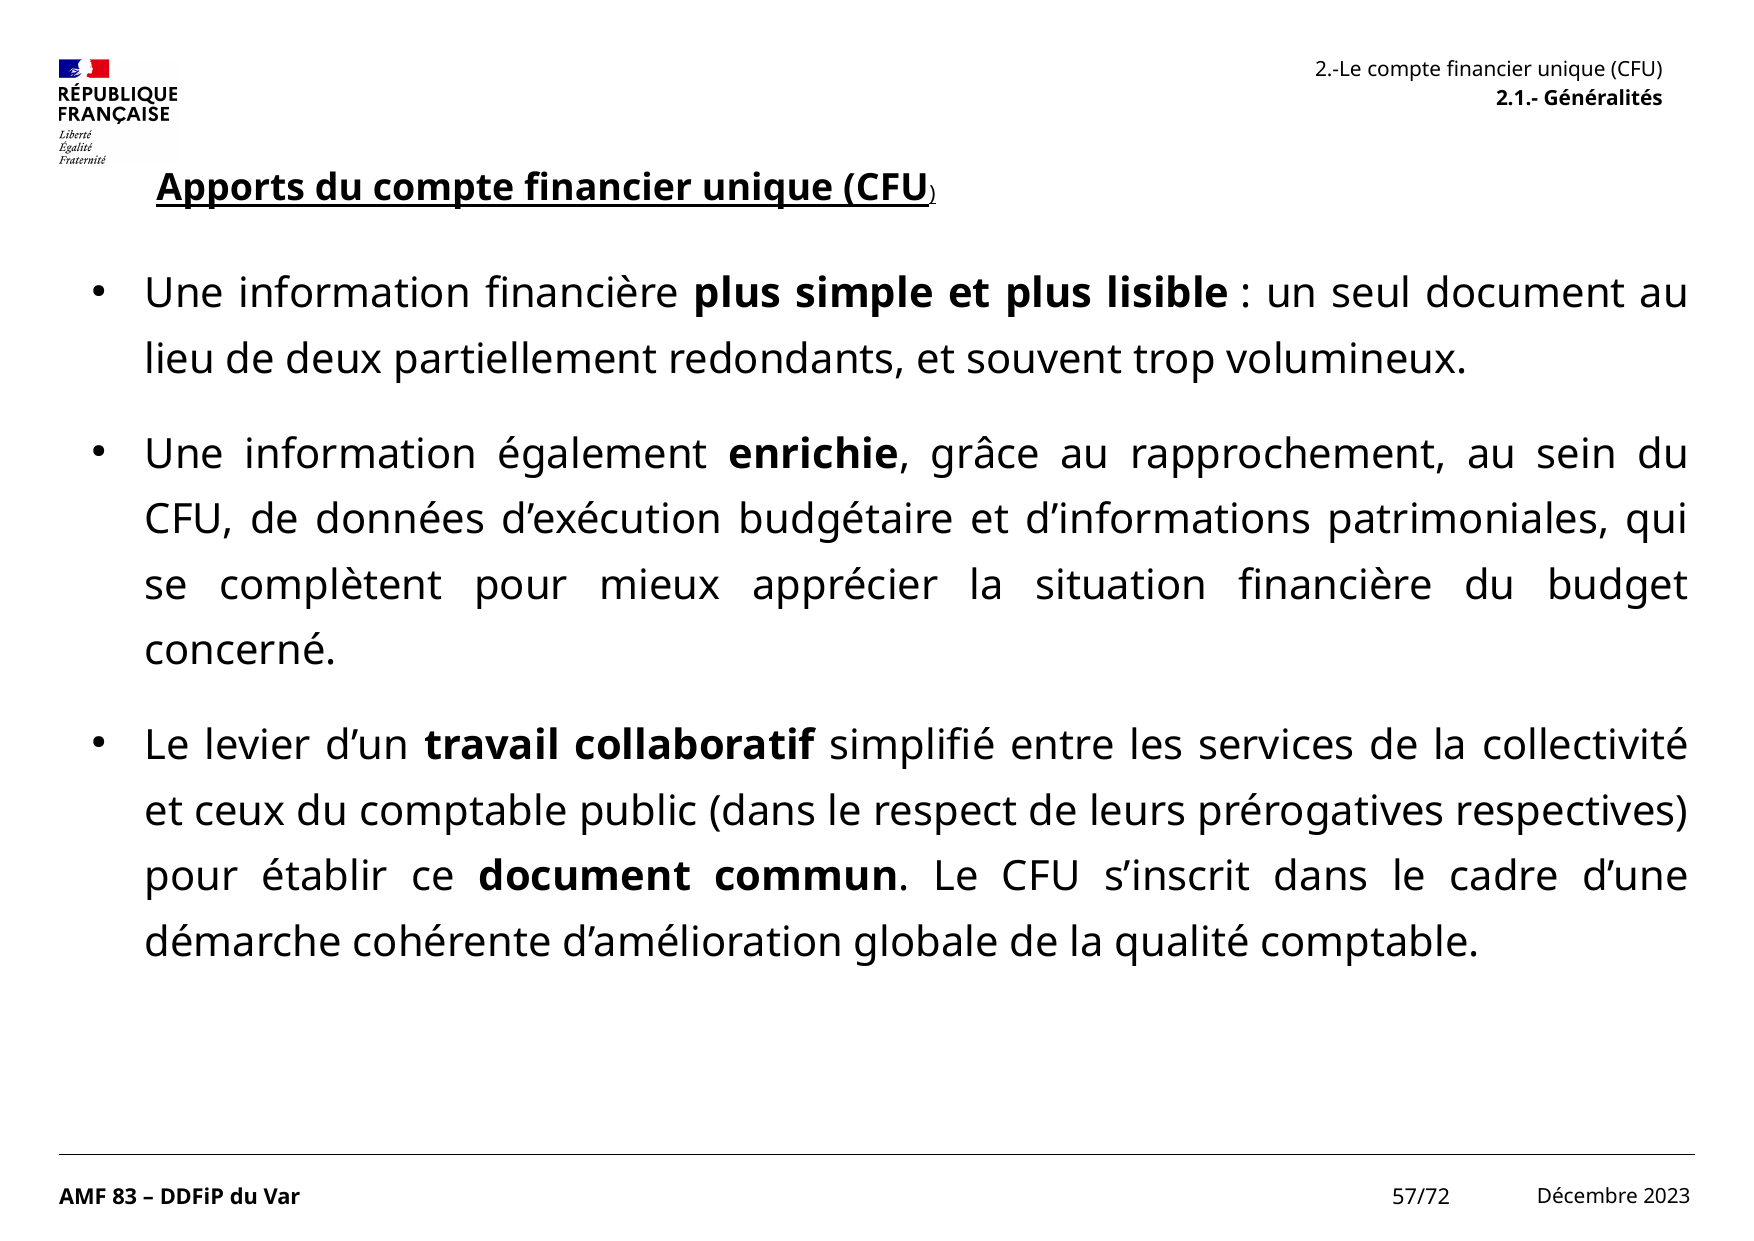

2.-Le compte financier unique (CFU)
2.1.- Généralités
Apports du compte financier unique (CFU)
# Une information financière plus simple et plus lisible : un seul document au lieu de deux partiellement redondants, et souvent trop volumineux.
Une information également enrichie, grâce au rapprochement, au sein du CFU, de données d’exécution budgétaire et d’informations patrimoniales, qui se complètent pour mieux apprécier la situation financière du budget concerné.
Le levier d’un travail collaboratif simplifié entre les services de la collectivité et ceux du comptable public (dans le respect de leurs prérogatives respectives) pour établir ce document commun. Le CFU s’inscrit dans le cadre d’une démarche cohérente d’amélioration globale de la qualité comptable.